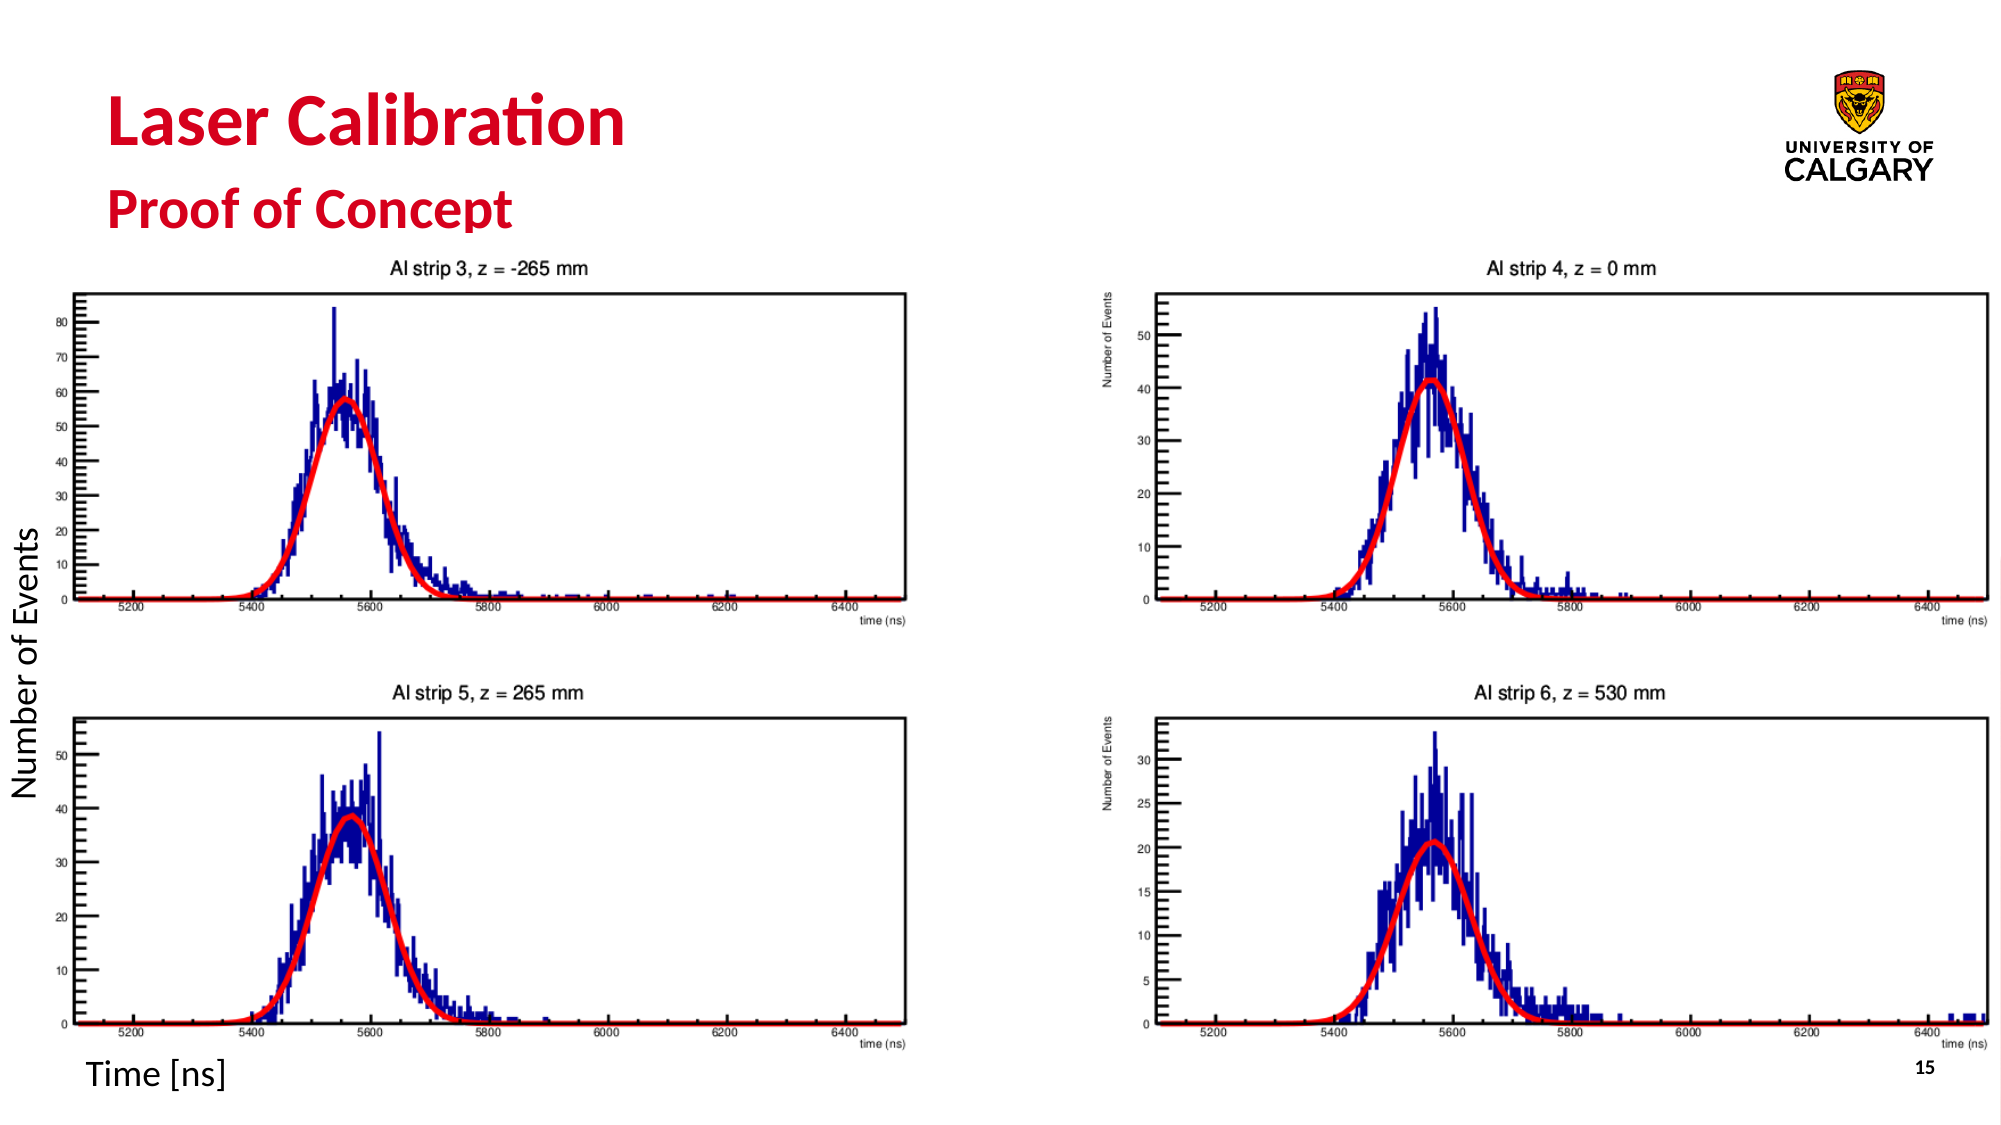

# Laser Calibration Proof of Concept
Number of Events
Time [ns]